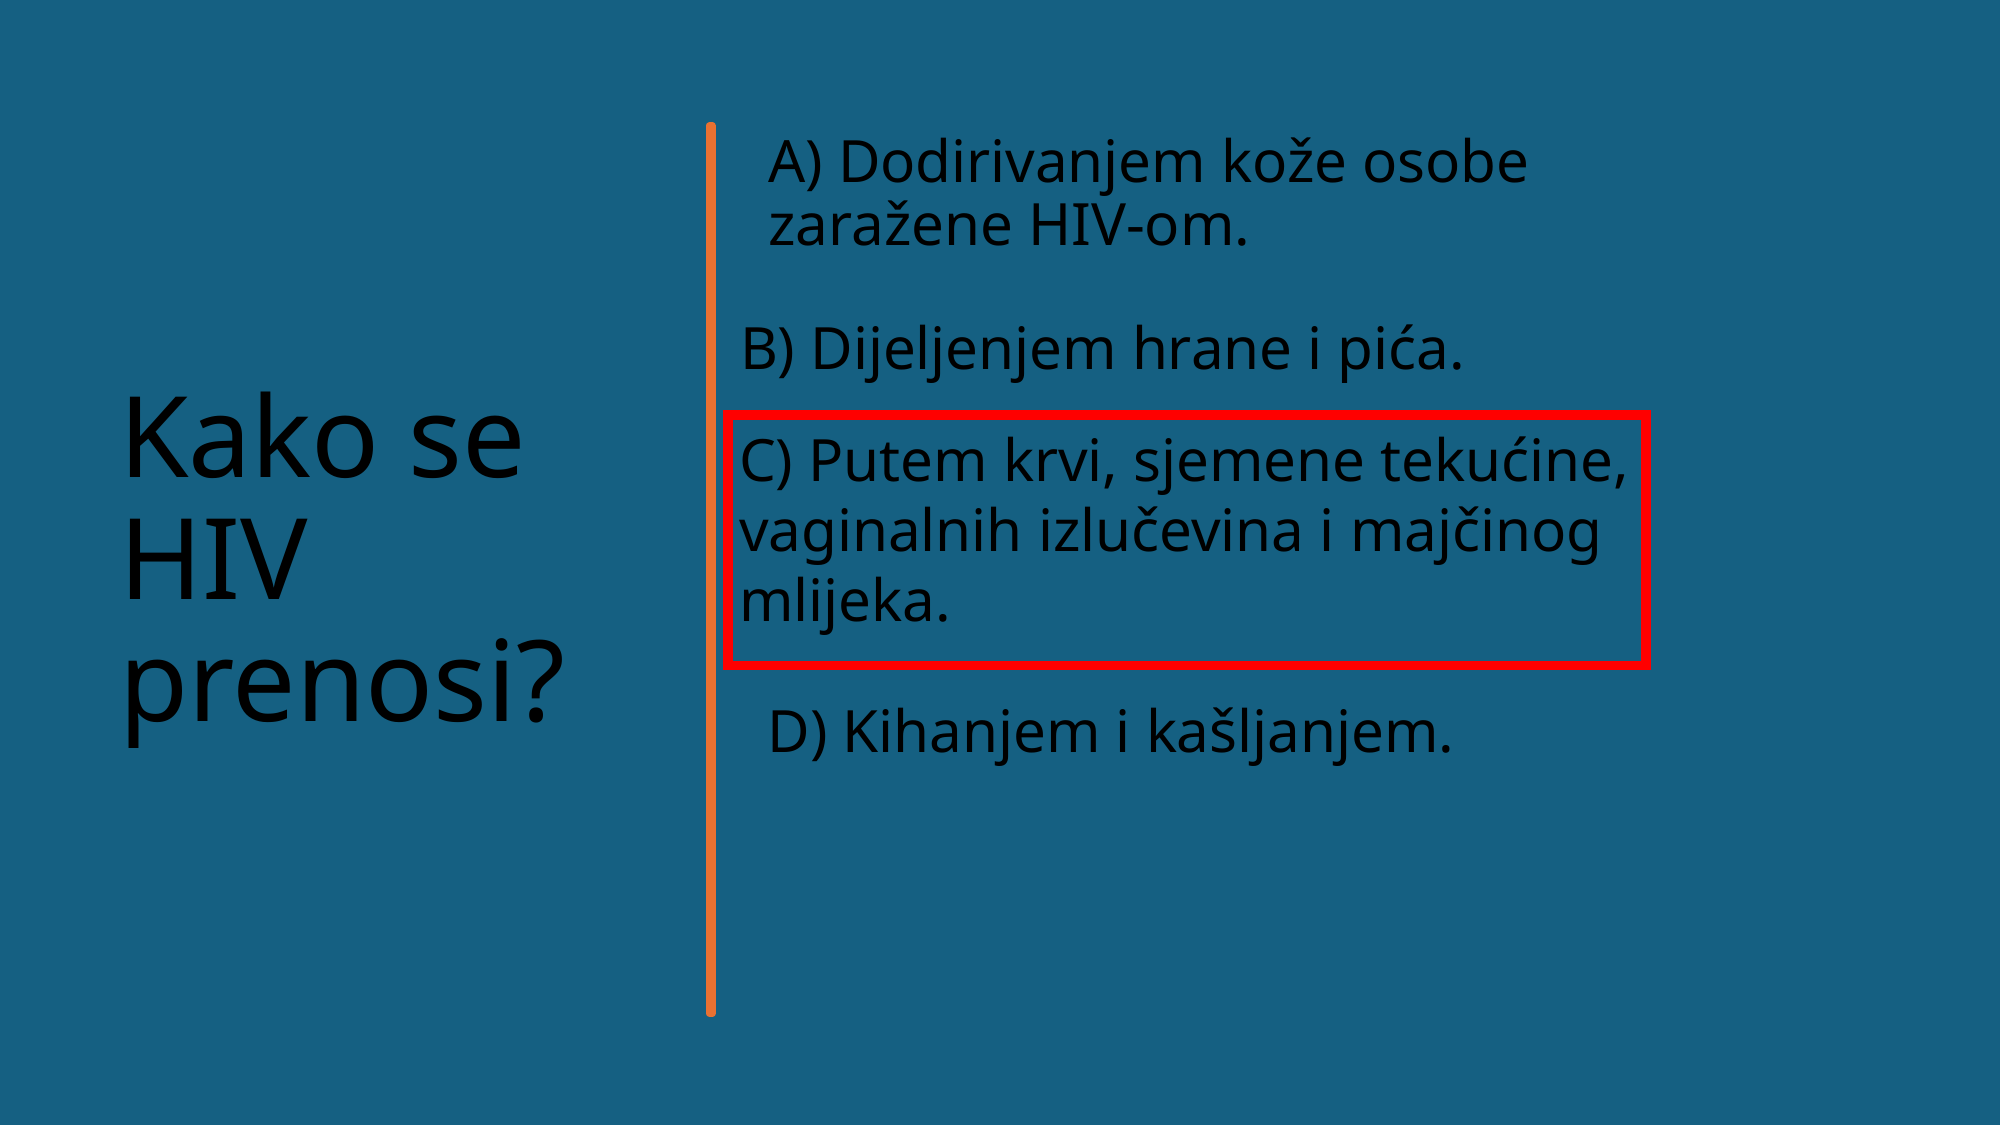

# Kako se HIV prenosi?
A) Dodirivanjem kože osobe zaražene HIV-om.
B) Dijeljenjem hrane i pića.
C) Putem krvi, sjemene tekućine, vaginalnih izlučevina i majčinog mlijeka.
D) Kihanjem i kašljanjem.